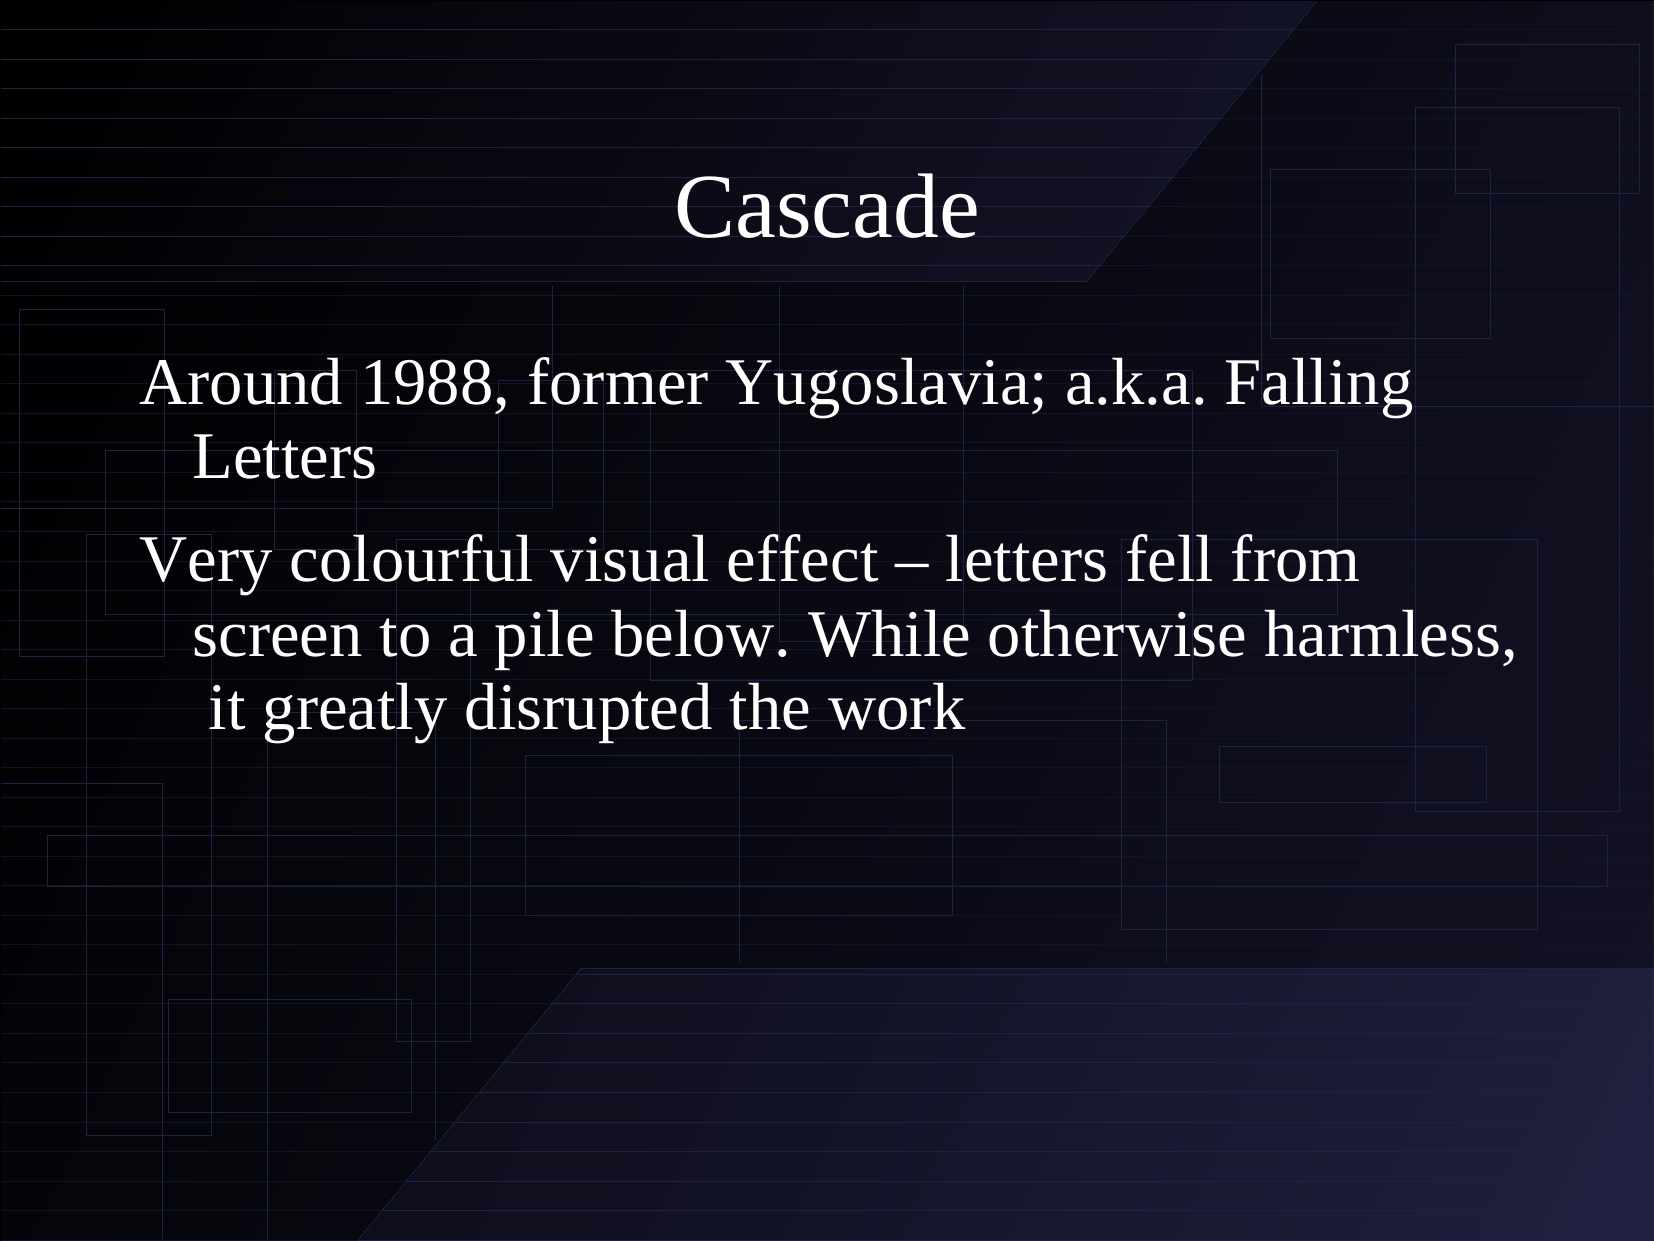

# Cascade
Around 1988, former Yugoslavia; a.k.a. Falling Letters
Very colourful visual effect – letters fell from screen to a pile below. While otherwise harmless, it greatly disrupted the work